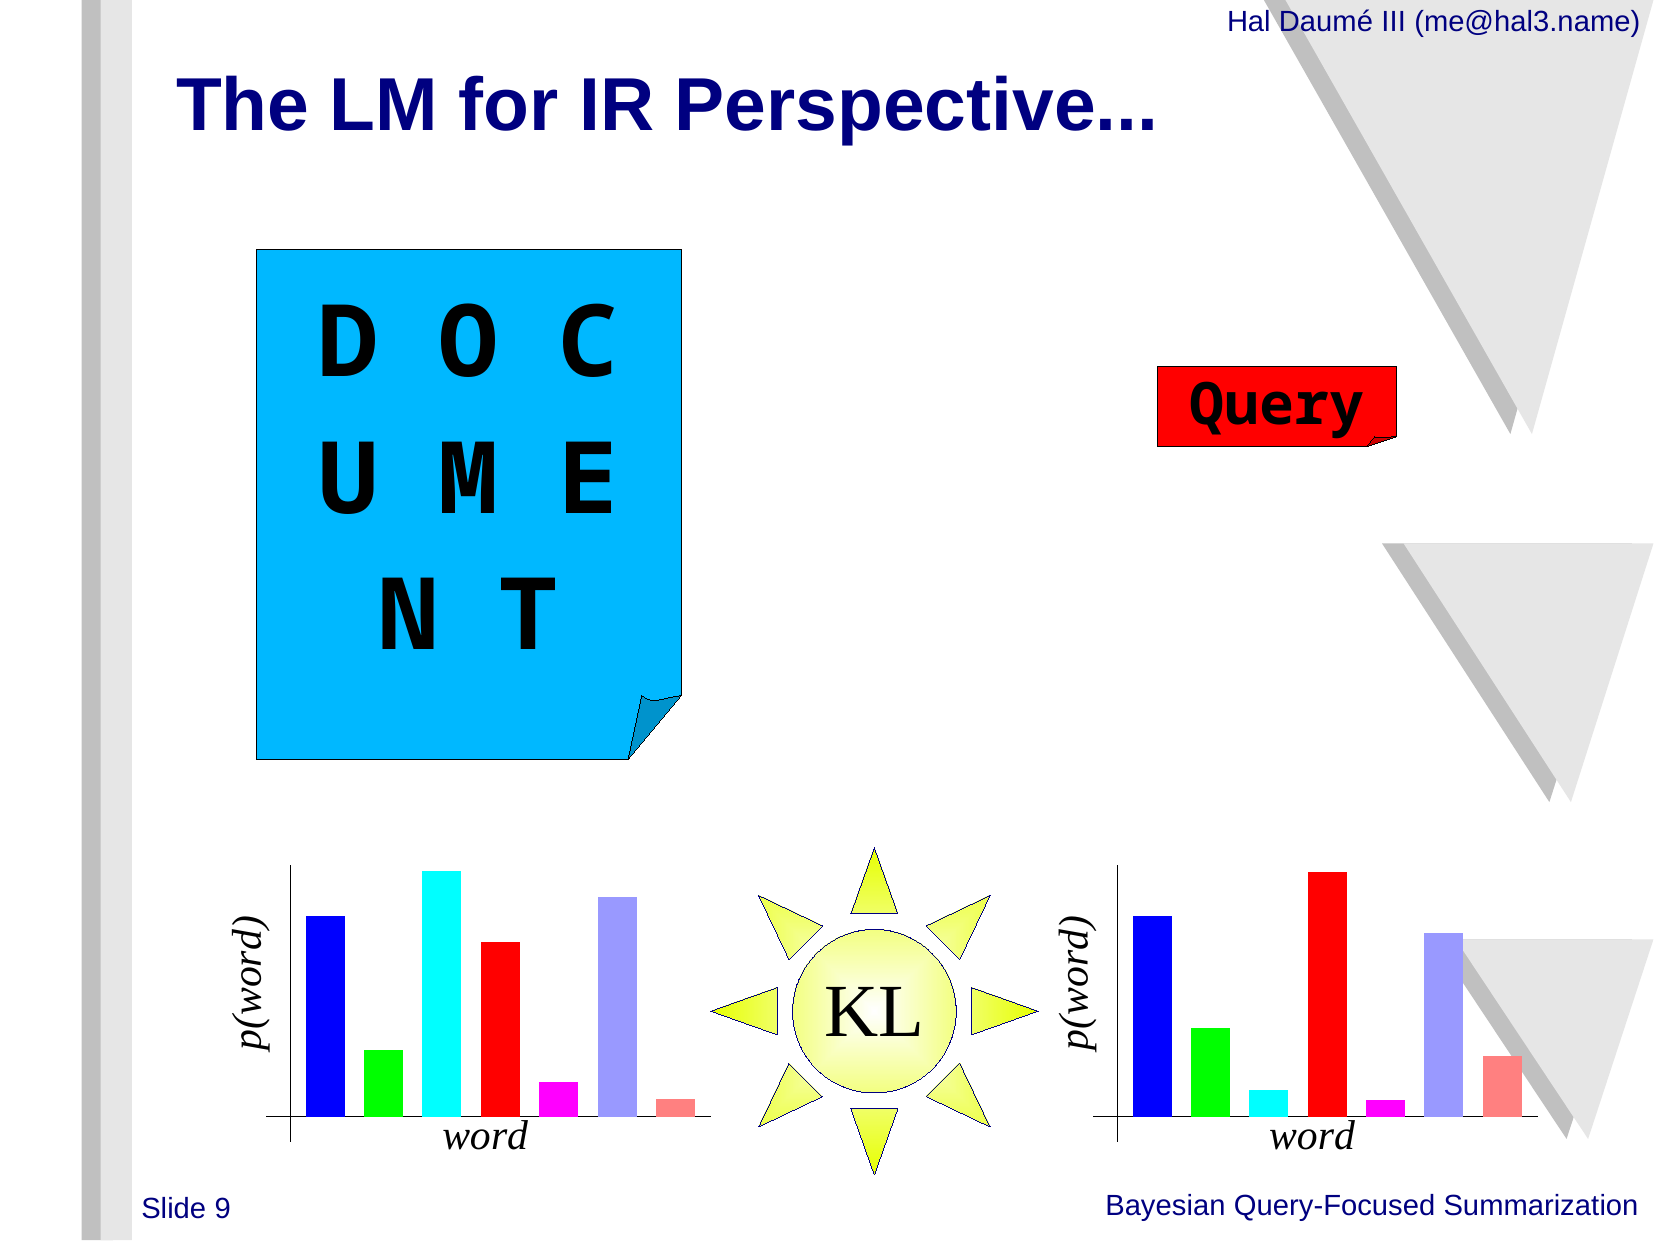

# The LM for IR Perspective...
D O C
U M E
N T
Query
KL
p(word)
word
p(word)
word